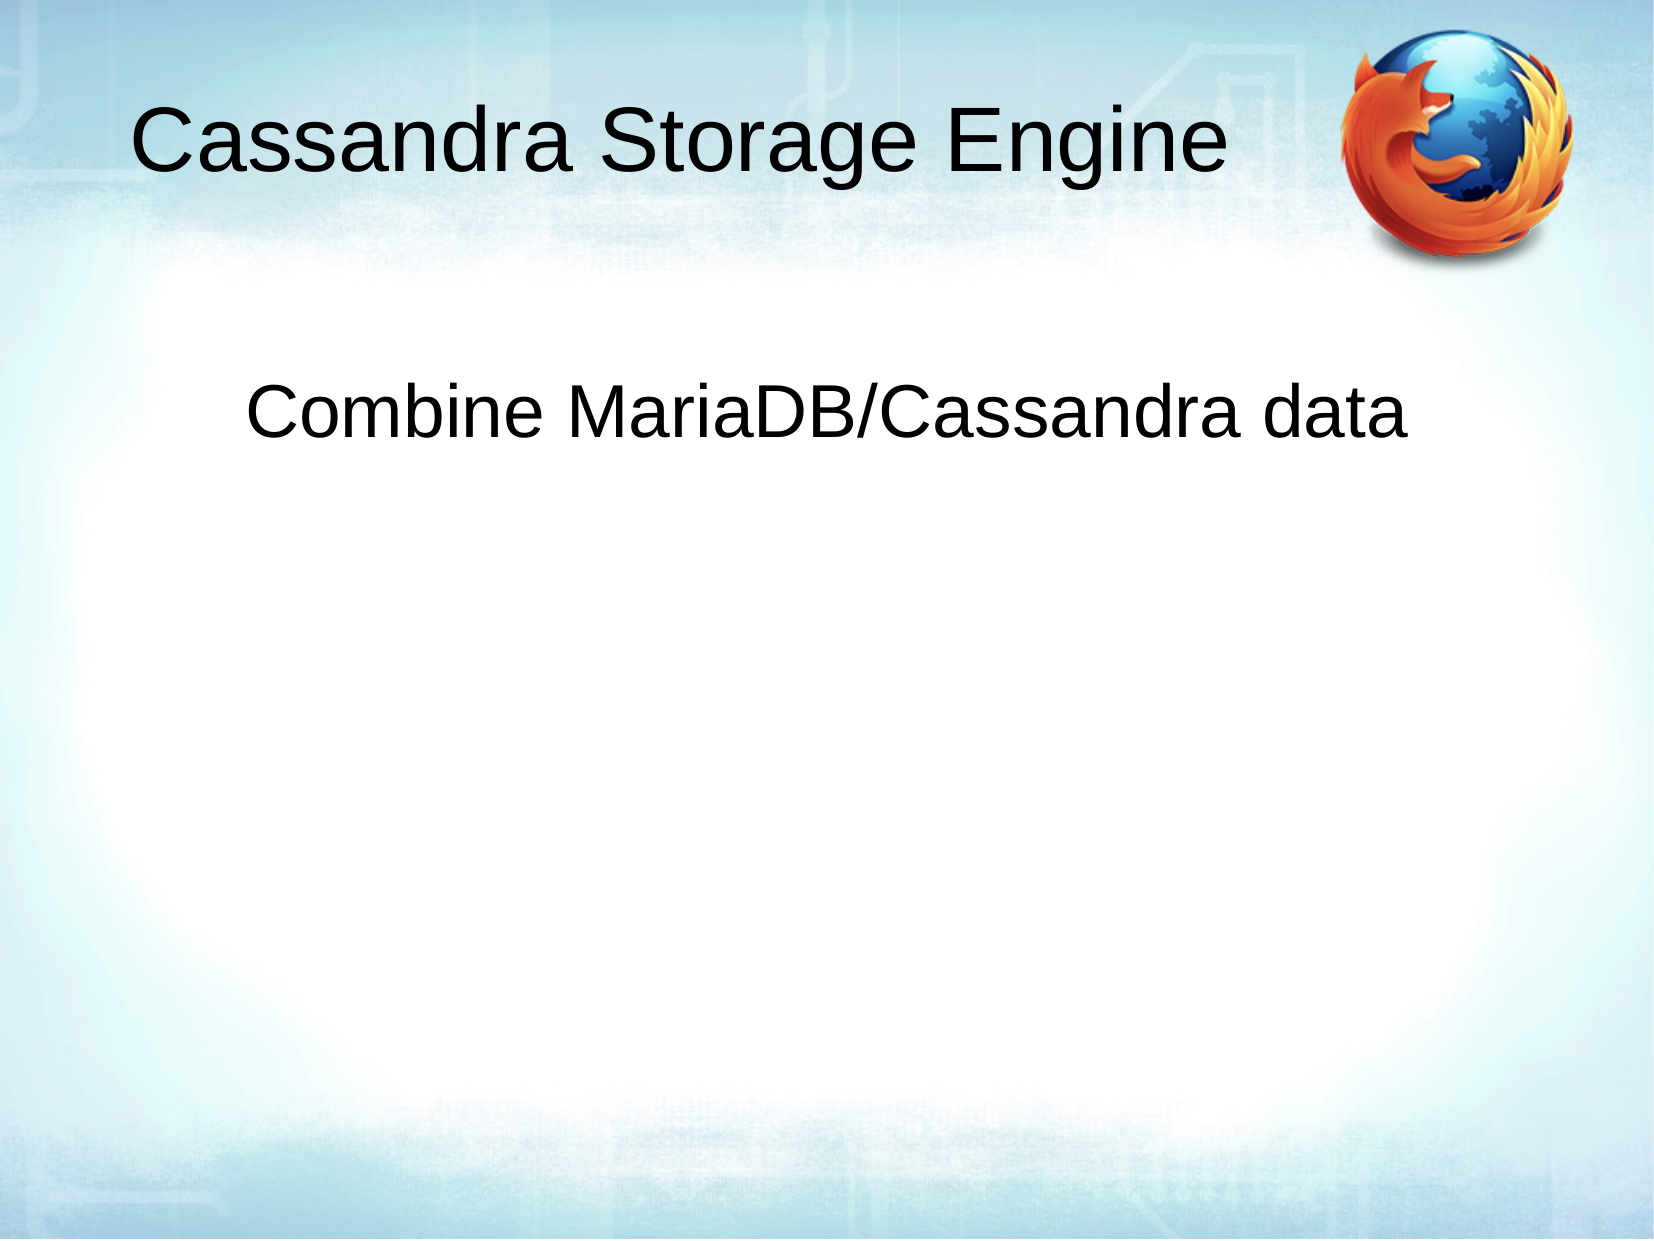

# Cassandra Storage Engine
Combine MariaDB/Cassandra data